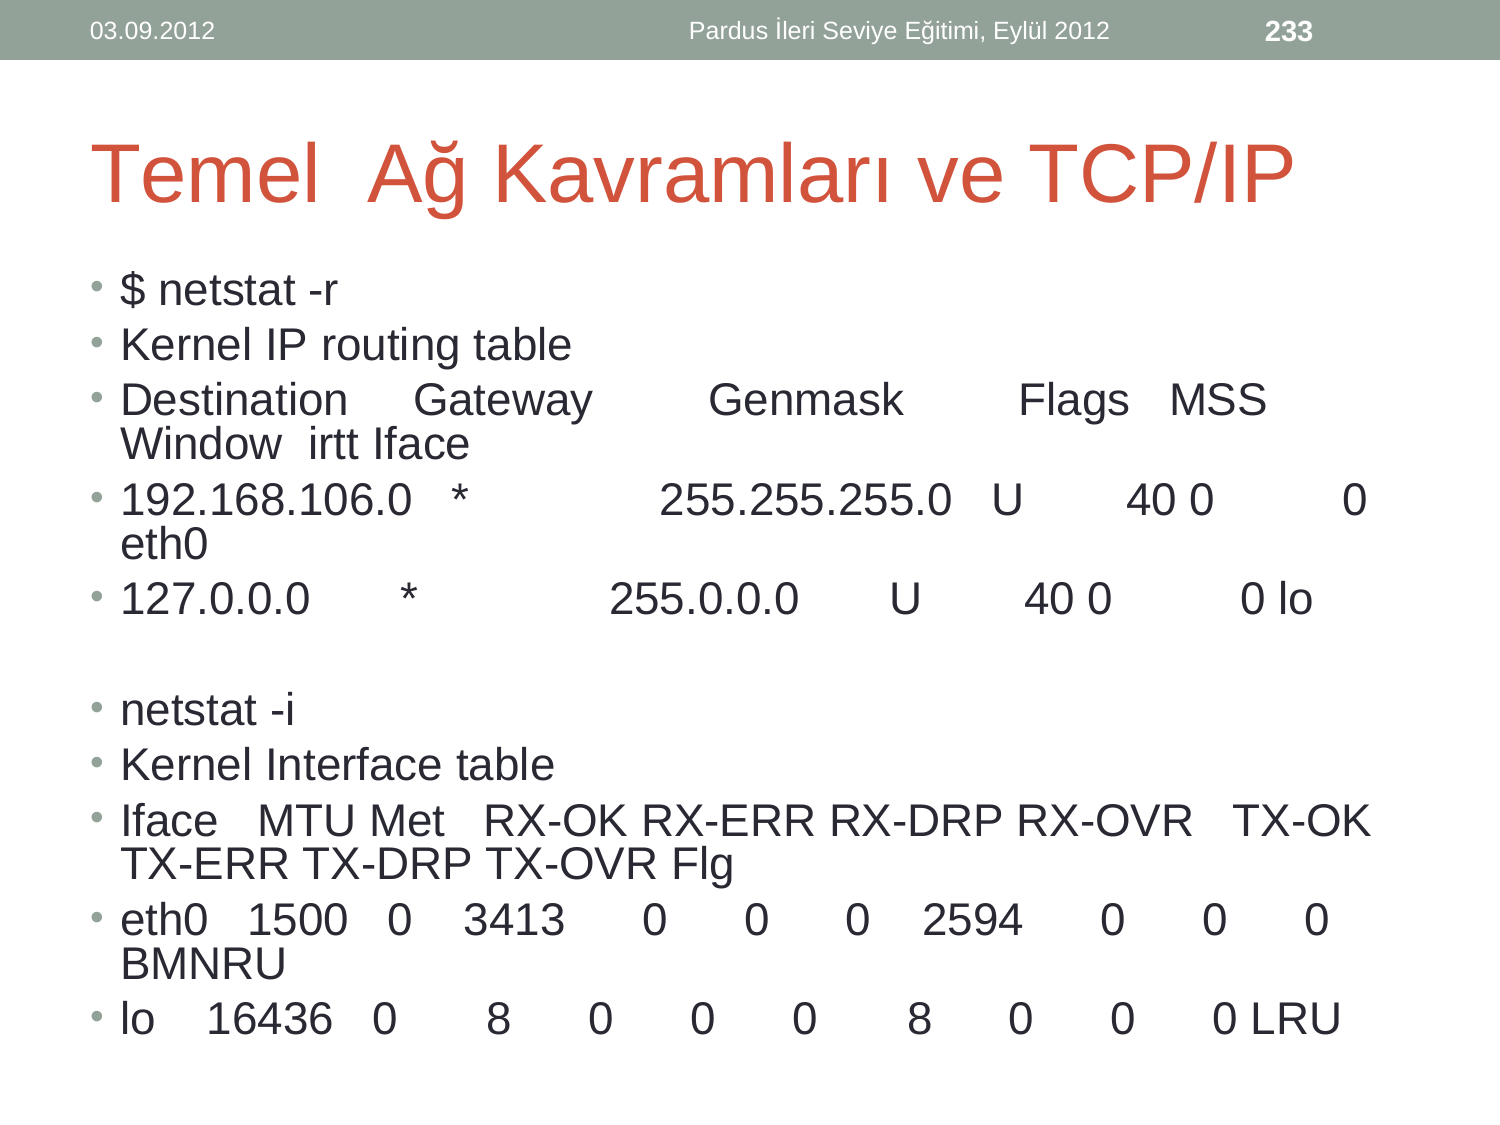

03.09.2012
Pardus İleri Seviye Eğitimi, Eylül 2012
# Temel Ağ Kavramları ve TCP/IP
$ netstat -r
Kernel IP routing table
Destination Gateway Genmask Flags MSS Window irtt Iface
192.168.106.0 * 255.255.255.0 U 40 0 0 eth0
127.0.0.0 * 255.0.0.0 U 40 0 0 lo
netstat -i
Kernel Interface table
Iface MTU Met RX-OK RX-ERR RX-DRP RX-OVR TX-OK TX-ERR TX-DRP TX-OVR Flg
eth0 1500 0 3413 0 0 0 2594 0 0 0 BMNRU
lo 16436 0 8 0 0 0 8 0 0 0 LRU